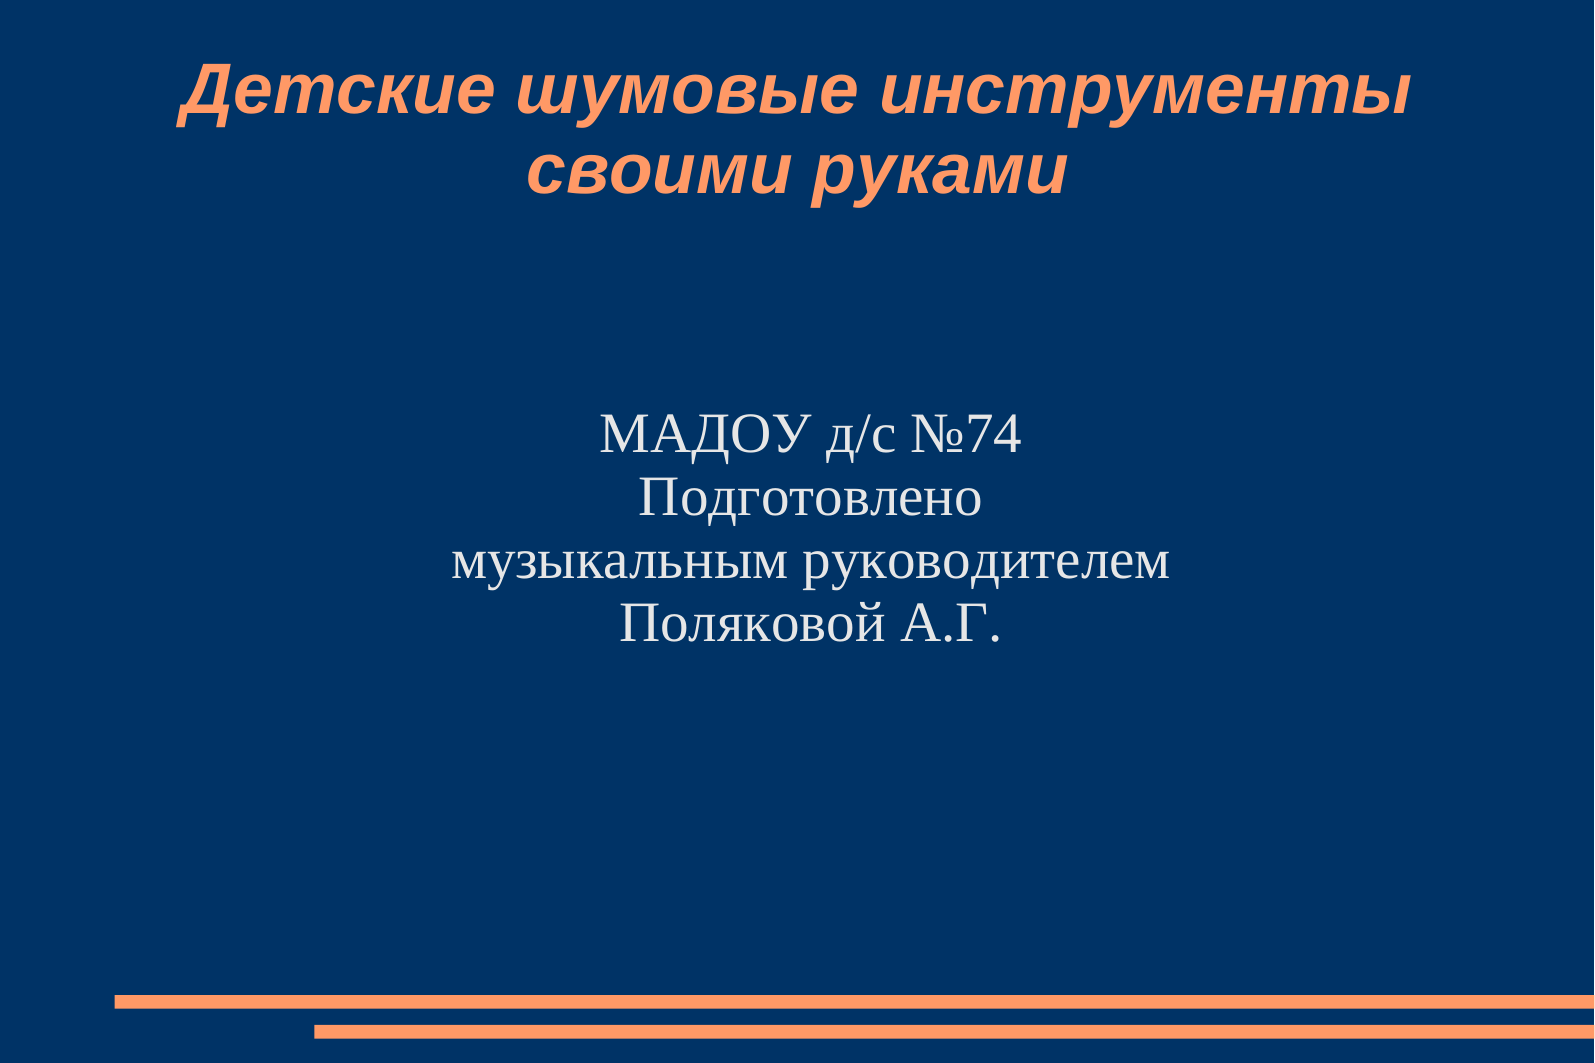

# Детские шумовые инструменты своими руками
МАДОУ д/с №74
Подготовлено
музыкальным руководителем
Поляковой А.Г.